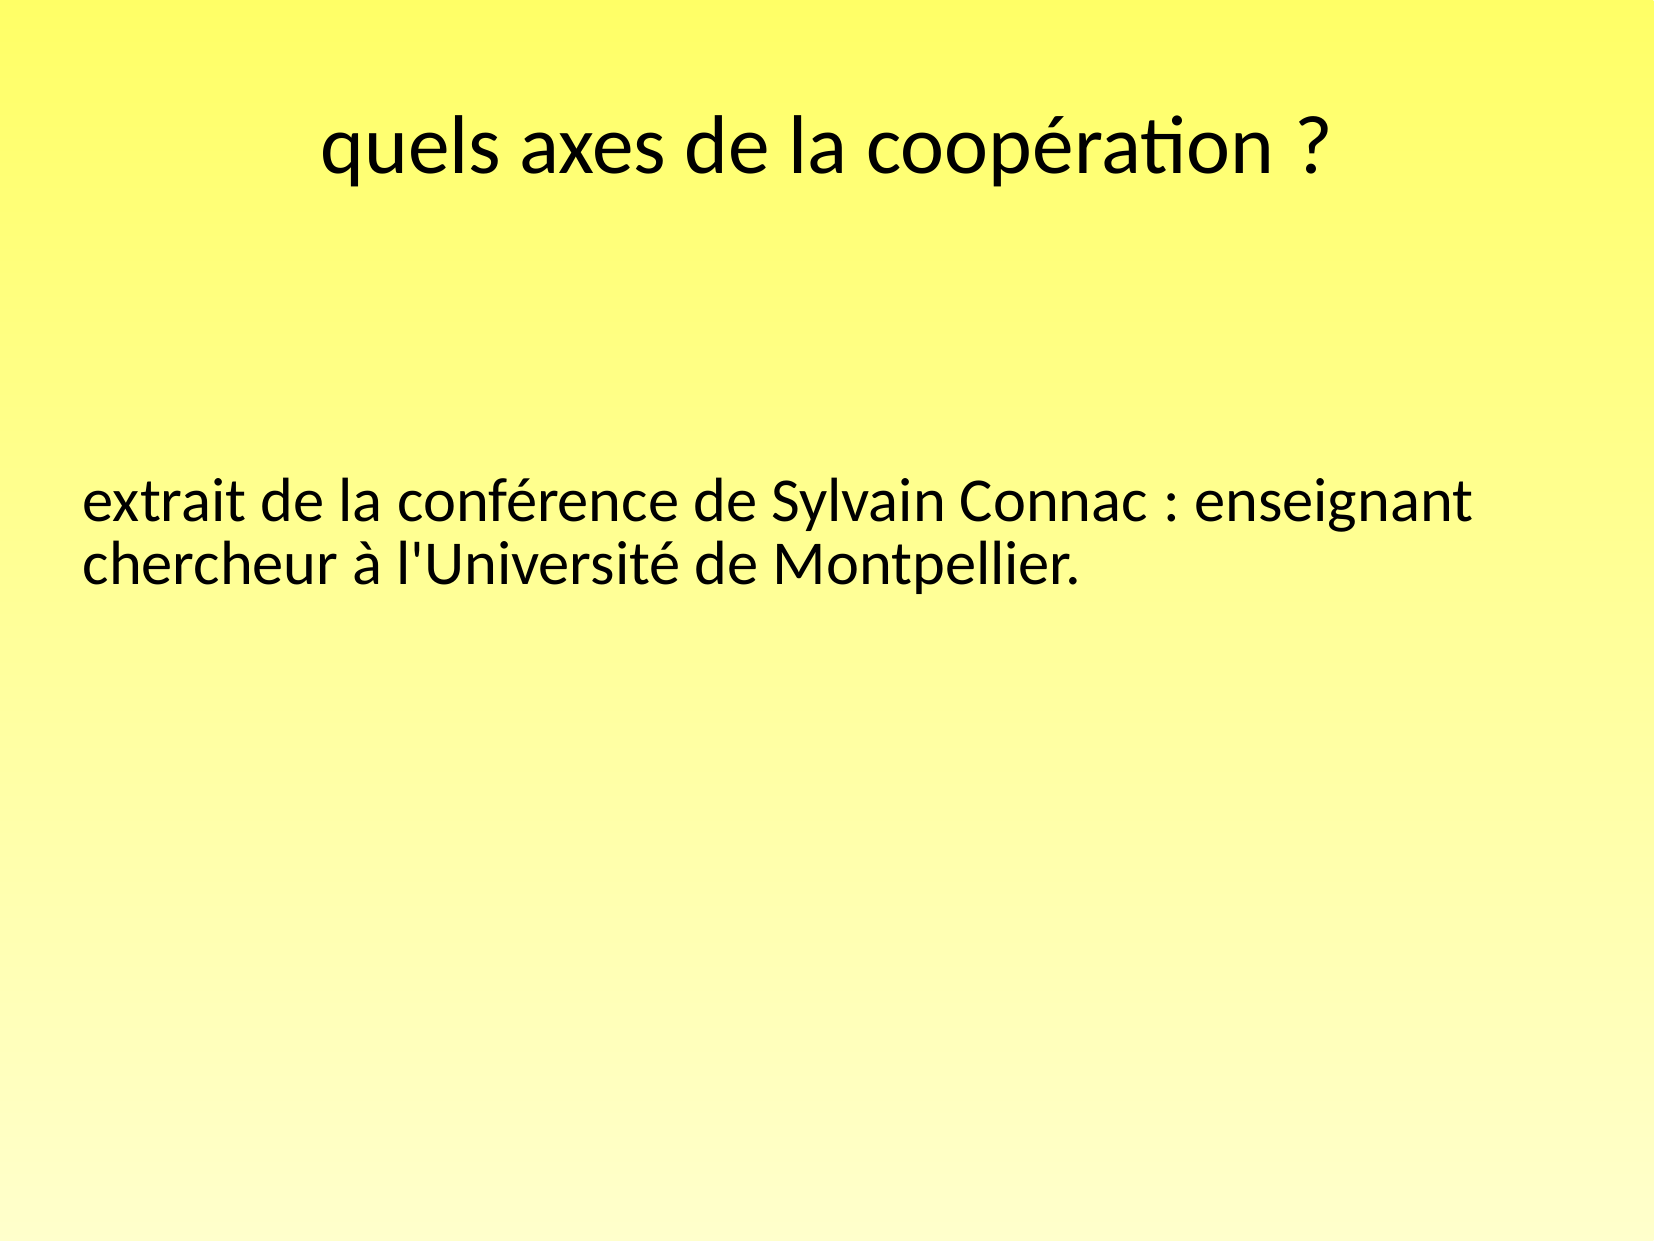

# quels axes de la coopération ?
extrait de la conférence de Sylvain Connac : enseignant chercheur à l'Université de Montpellier.